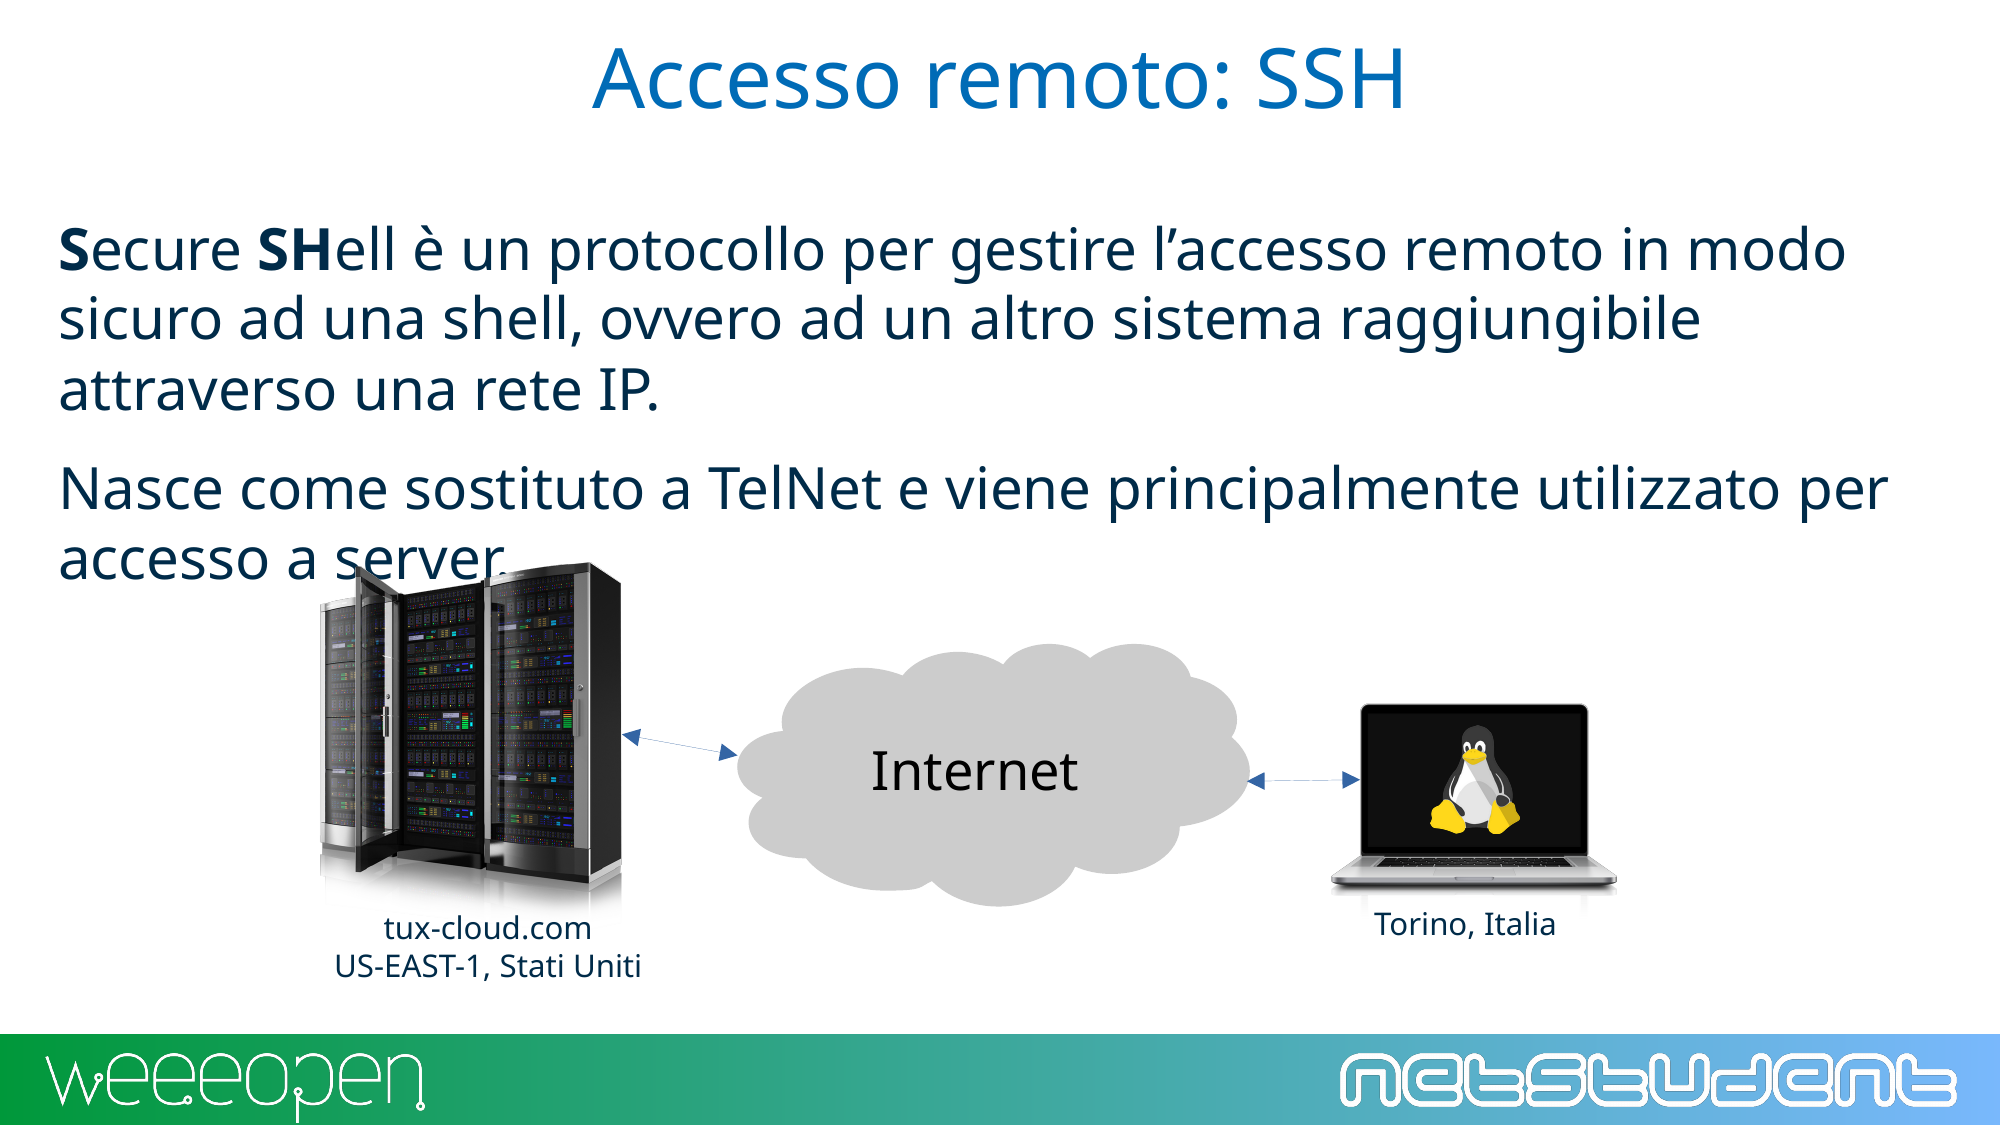

# Accesso remoto: SSH
Secure SHell è un protocollo per gestire l’accesso remoto in modo sicuro ad una shell, ovvero ad un altro sistema raggiungibile attraverso una rete IP.
Nasce come sostituto a TelNet e viene principalmente utilizzato per accesso a server.
Internet
Torino, Italia
tux-cloud.com
US-EAST-1, Stati Uniti